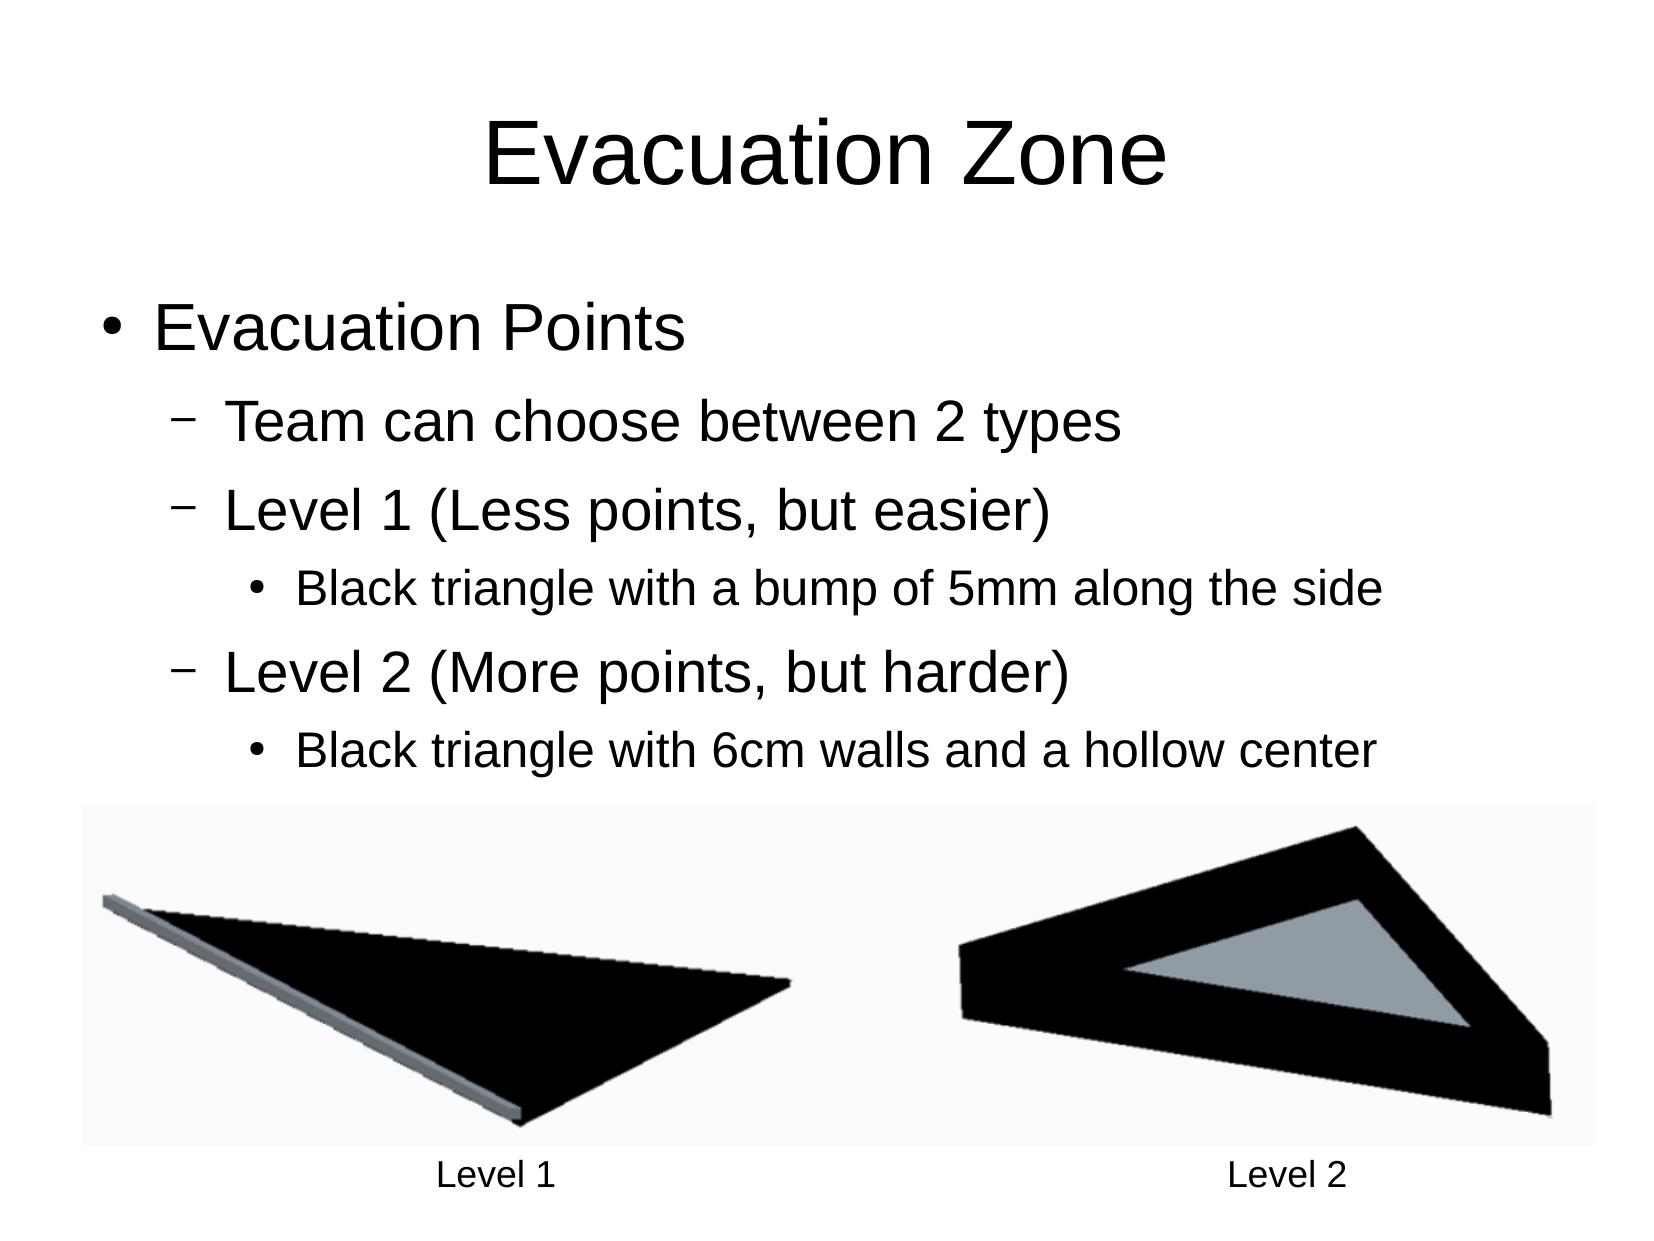

# Evacuation Zone
Evacuation Points
Team can choose between 2 types
Level 1 (Less points, but easier)
Black triangle with a bump of 5mm along the side
Level 2 (More points, but harder)
Black triangle with 6cm walls and a hollow center
Level 1
Level 2